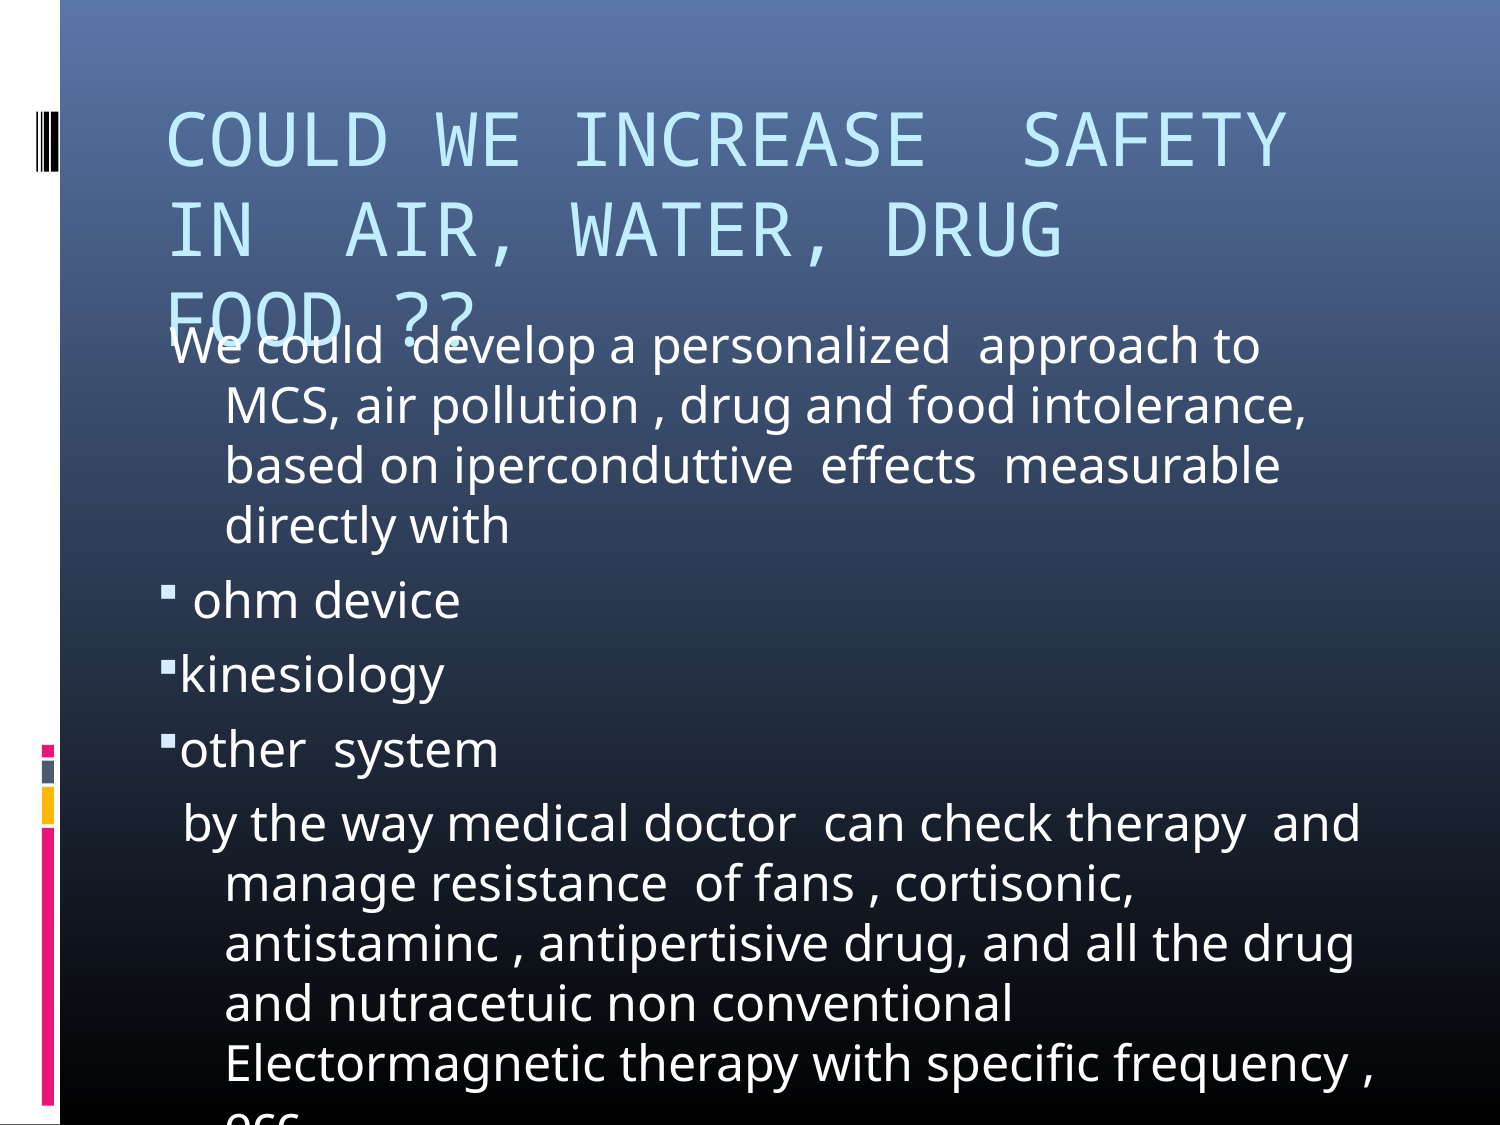

COULD WE INCREASE SAFETY IN AIR, WATER, DRUG FOOD ??
We could develop a personalized approach to MCS, air pollution , drug and food intolerance, based on iperconduttive effects measurable directly with
 ohm device
kinesiology
other system
 by the way medical doctor can check therapy and manage resistance of fans , cortisonic, antistaminc , antipertisive drug, and all the drug and nutracetuic non conventional Electormagnetic therapy with specific frequency , ecc.